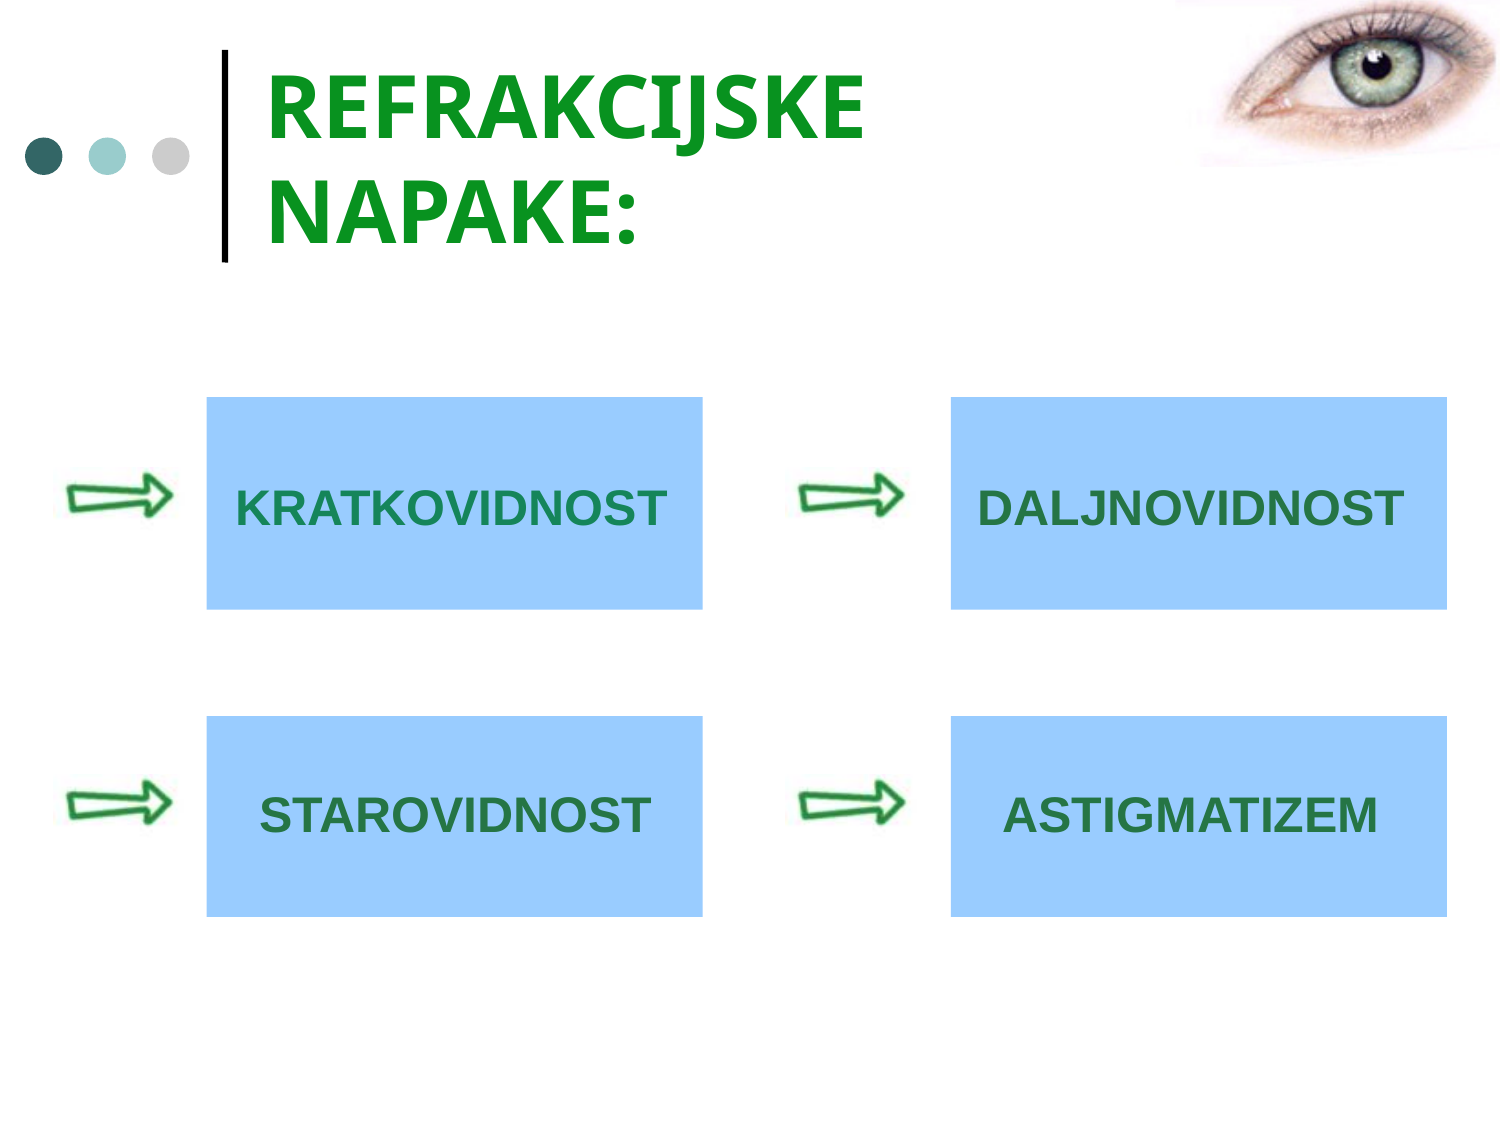

# REFRAKCIJSKE NAPAKE:
KRATKOVIDNOST
DALJNOVIDNOST
STAROVIDNOST
ASTIGMATIZEM